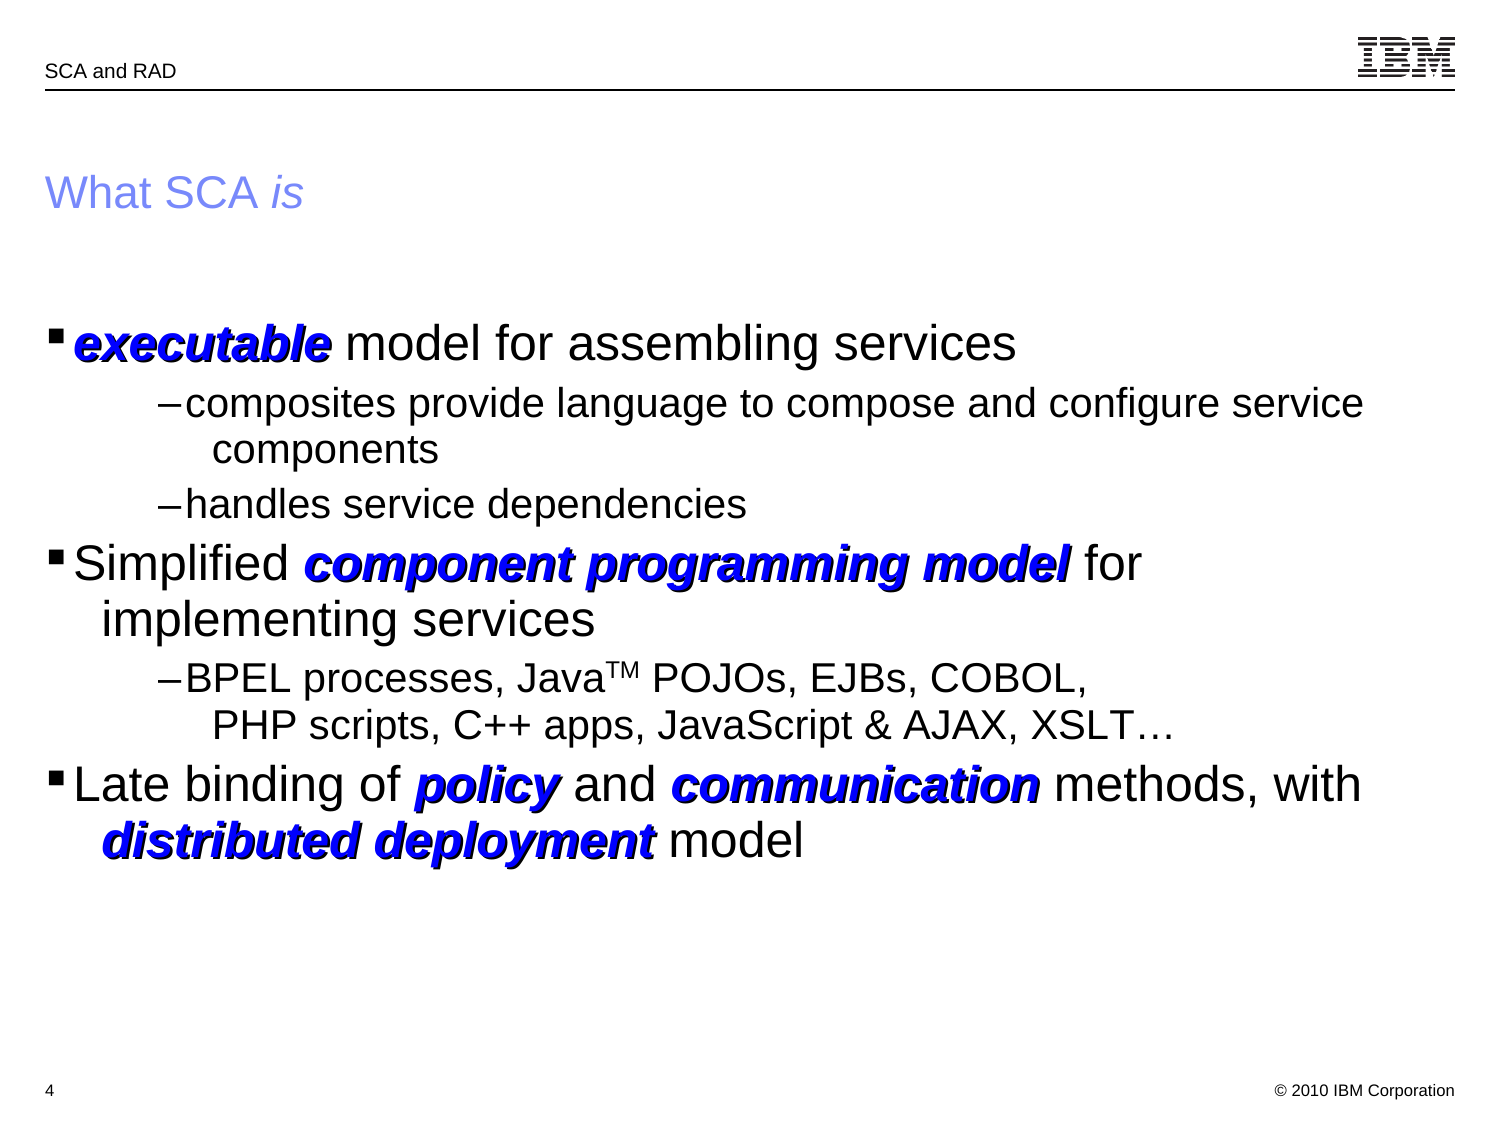

# What SCA is
executable model for assembling services
composites provide language to compose and configure service components
handles service dependencies
Simplified component programming model for implementing services
BPEL processes, JavaTM POJOs, EJBs, COBOL,
PHP scripts, C++ apps, JavaScript & AJAX, XSLT…
Late binding of policy and communication methods, with distributed deployment model
4